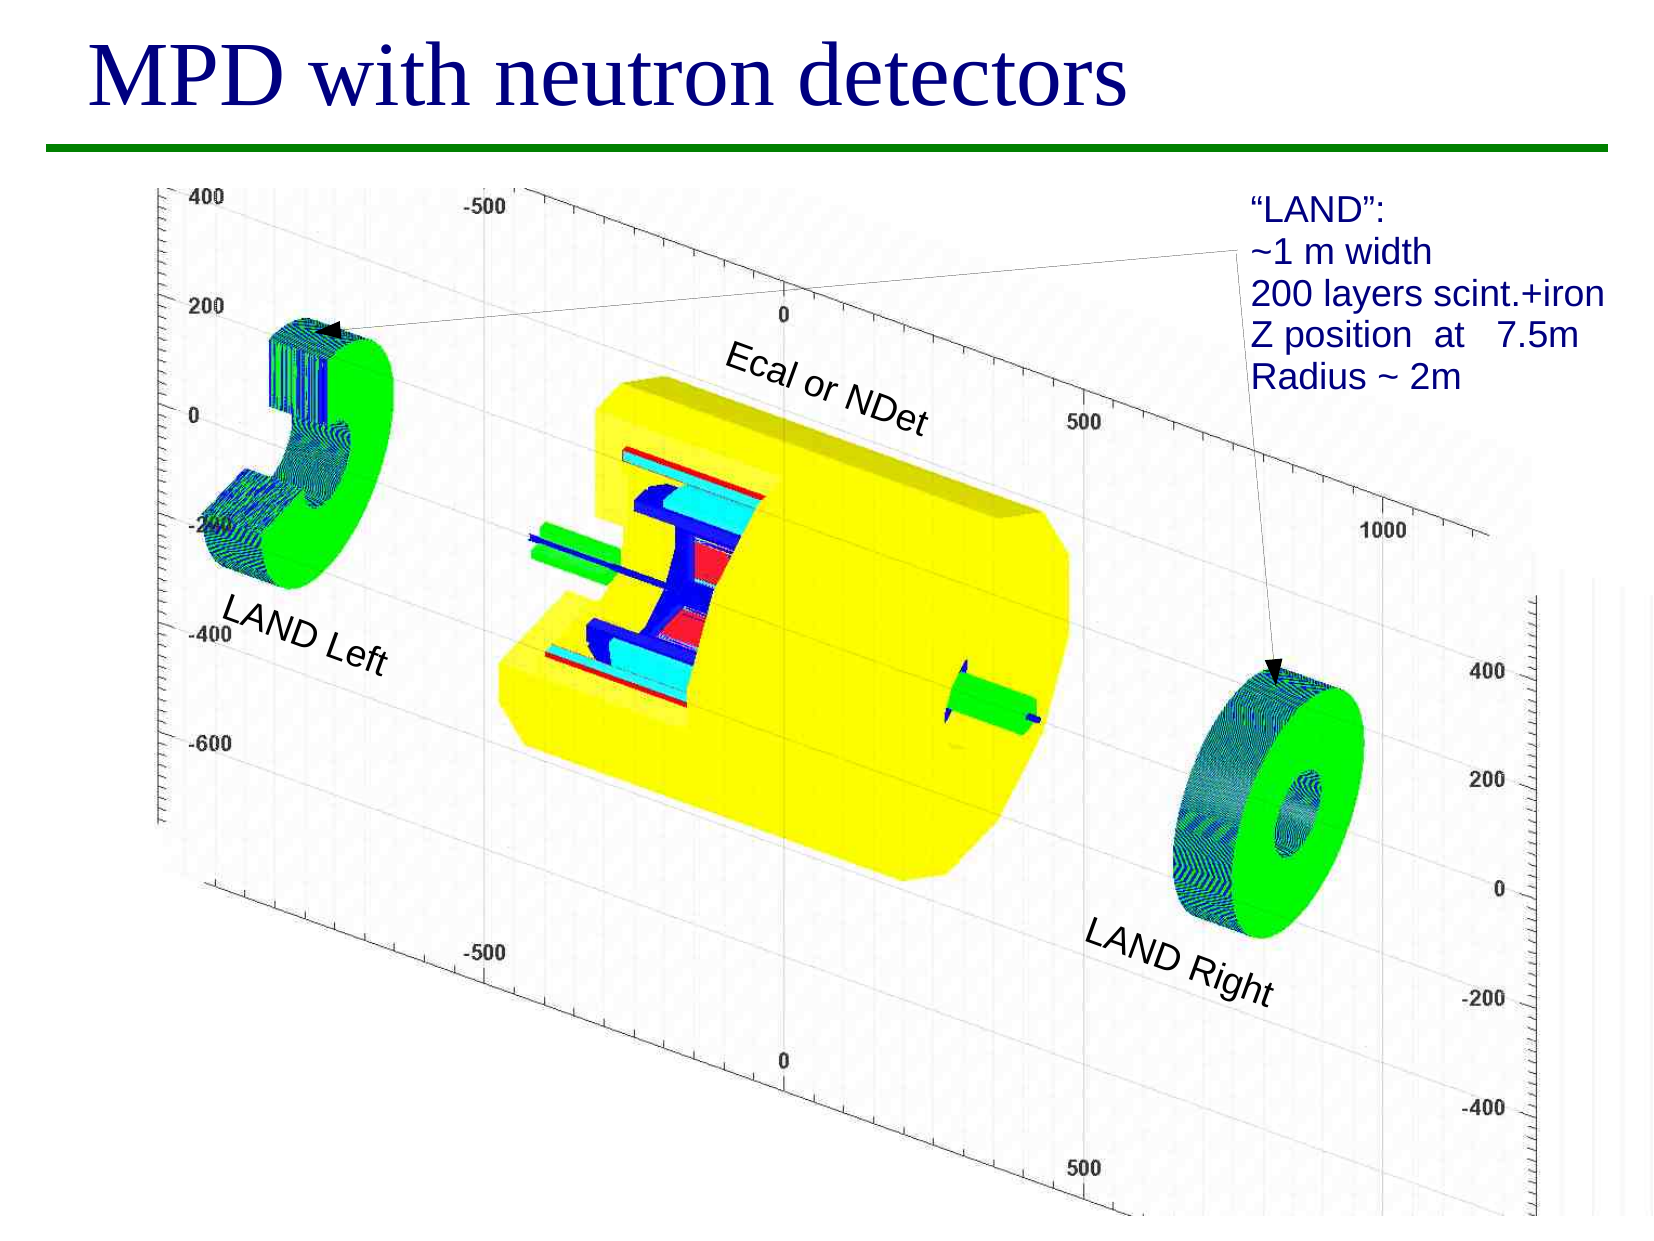

# MPD with neutron detectors
“LAND”:
~1 m width
200 layers scint.+iron
Z position at 7.5m
Radius ~ 2m
Ecal or NDet
LAND Left
LAND Right